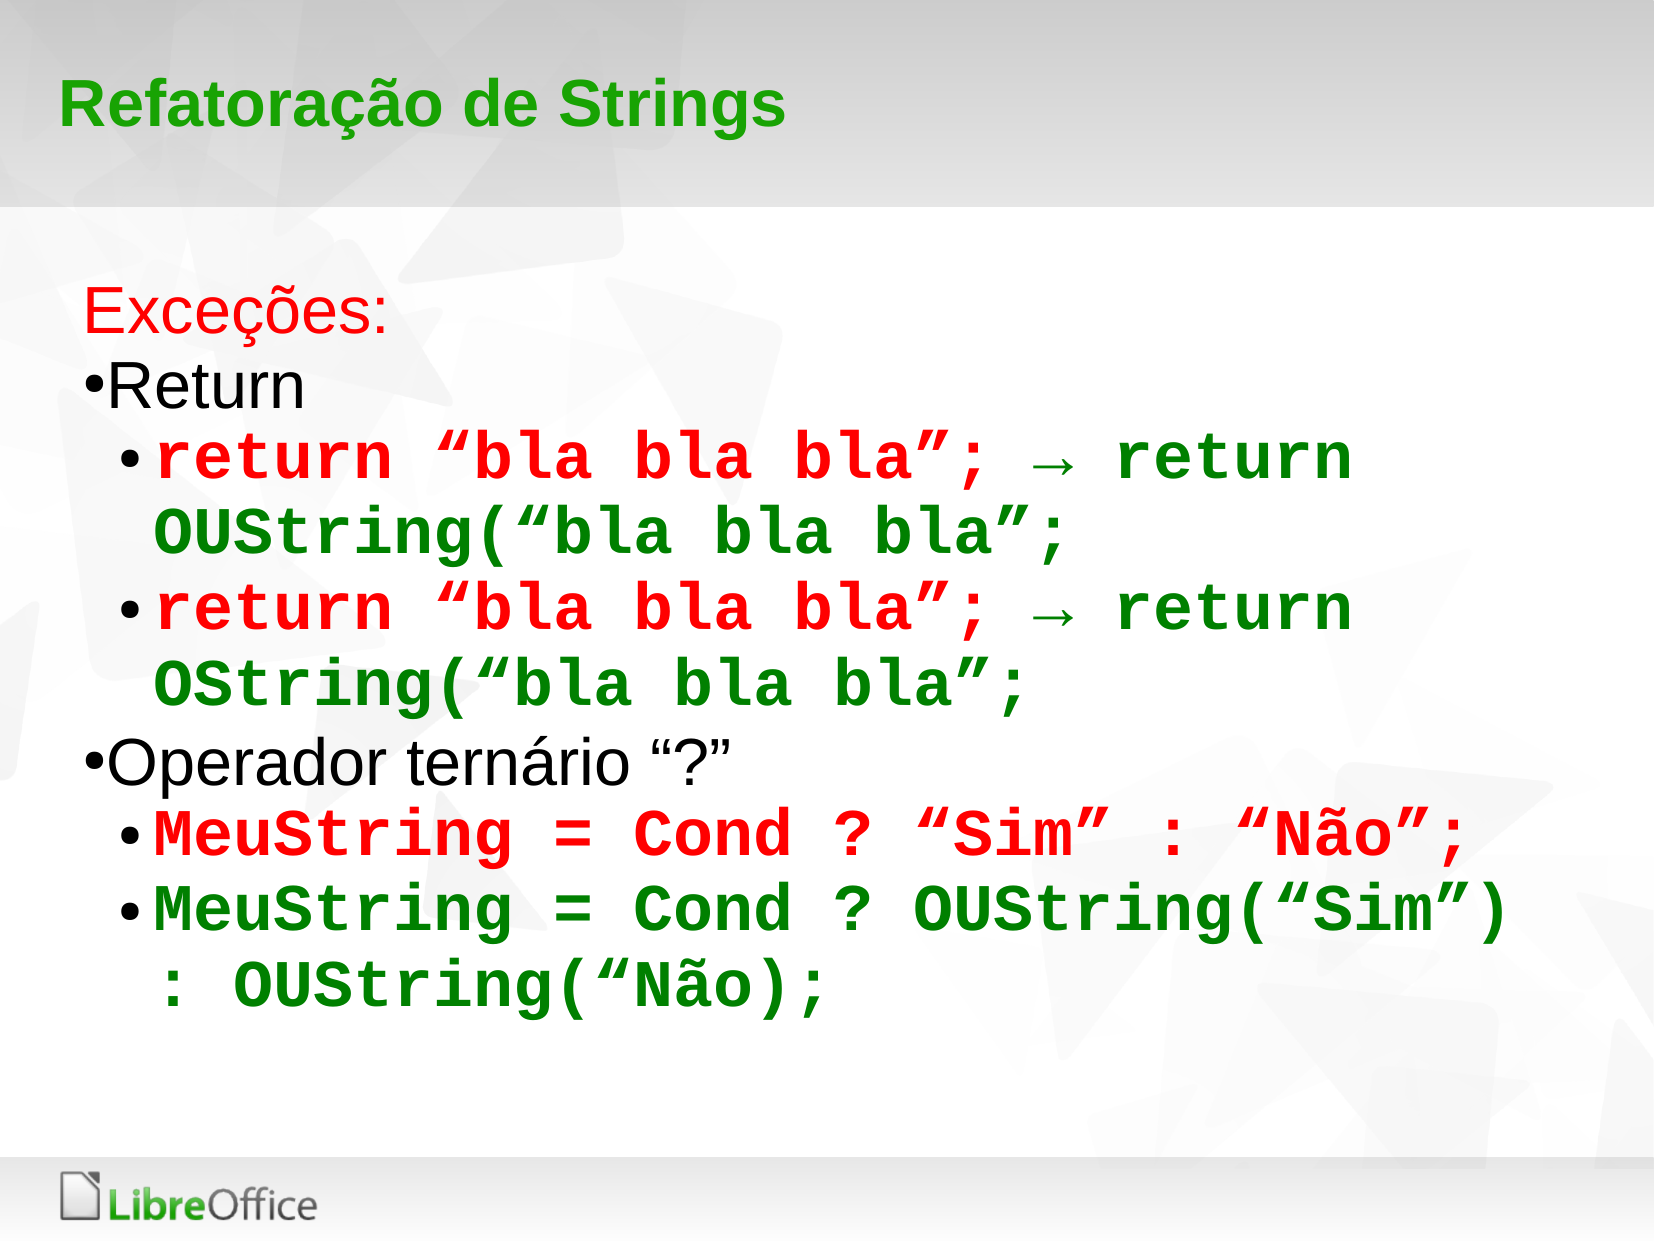

# Refatoração de Strings
Exceções:
Return
return “bla bla bla”; → return OUString(“bla bla bla”;
return “bla bla bla”; → return OString(“bla bla bla”;
Operador ternário “?”
MeuString = Cond ? “Sim” : “Não”;
MeuString = Cond ? OUString(“Sim”) : OUString(“Não);